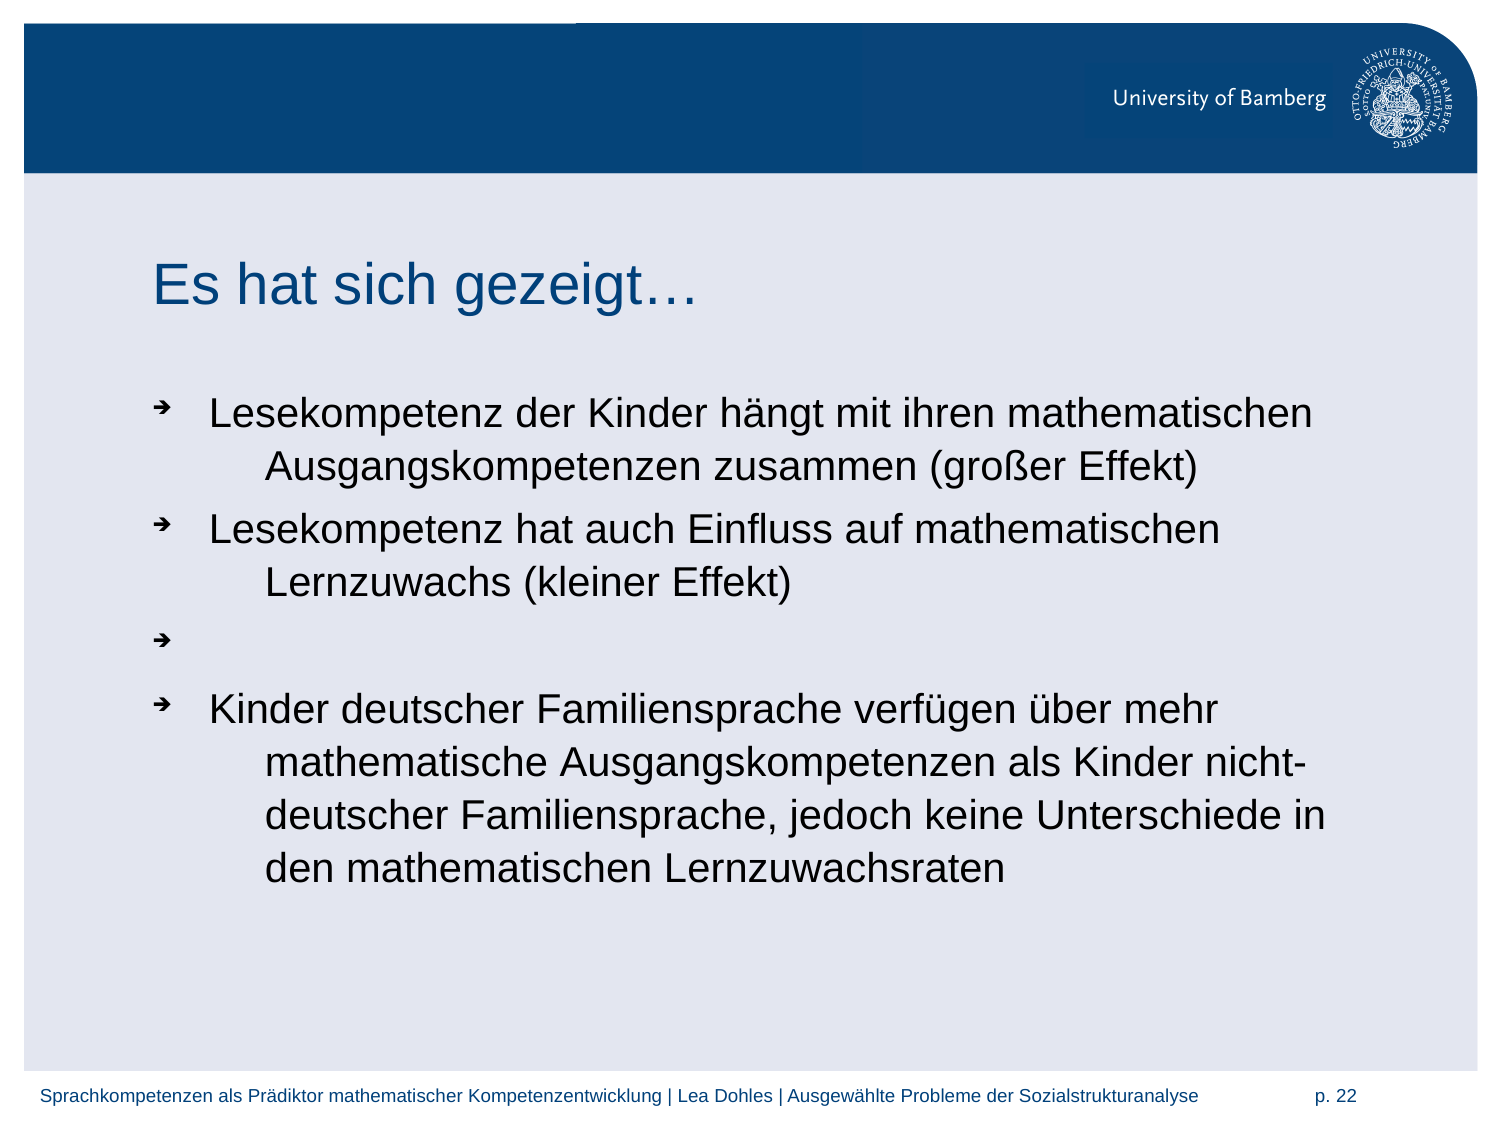

# Es hat sich gezeigt…
Lesekompetenz der Kinder hängt mit ihren mathematischen Ausgangskompetenzen zusammen (großer Effekt)
Lesekompetenz hat auch Einfluss auf mathematischen Lernzuwachs (kleiner Effekt)
Kinder deutscher Familiensprache verfügen über mehr mathematische Ausgangskompetenzen als Kinder nicht-deutscher Familiensprache, jedoch keine Unterschiede in den mathematischen Lernzuwachsraten